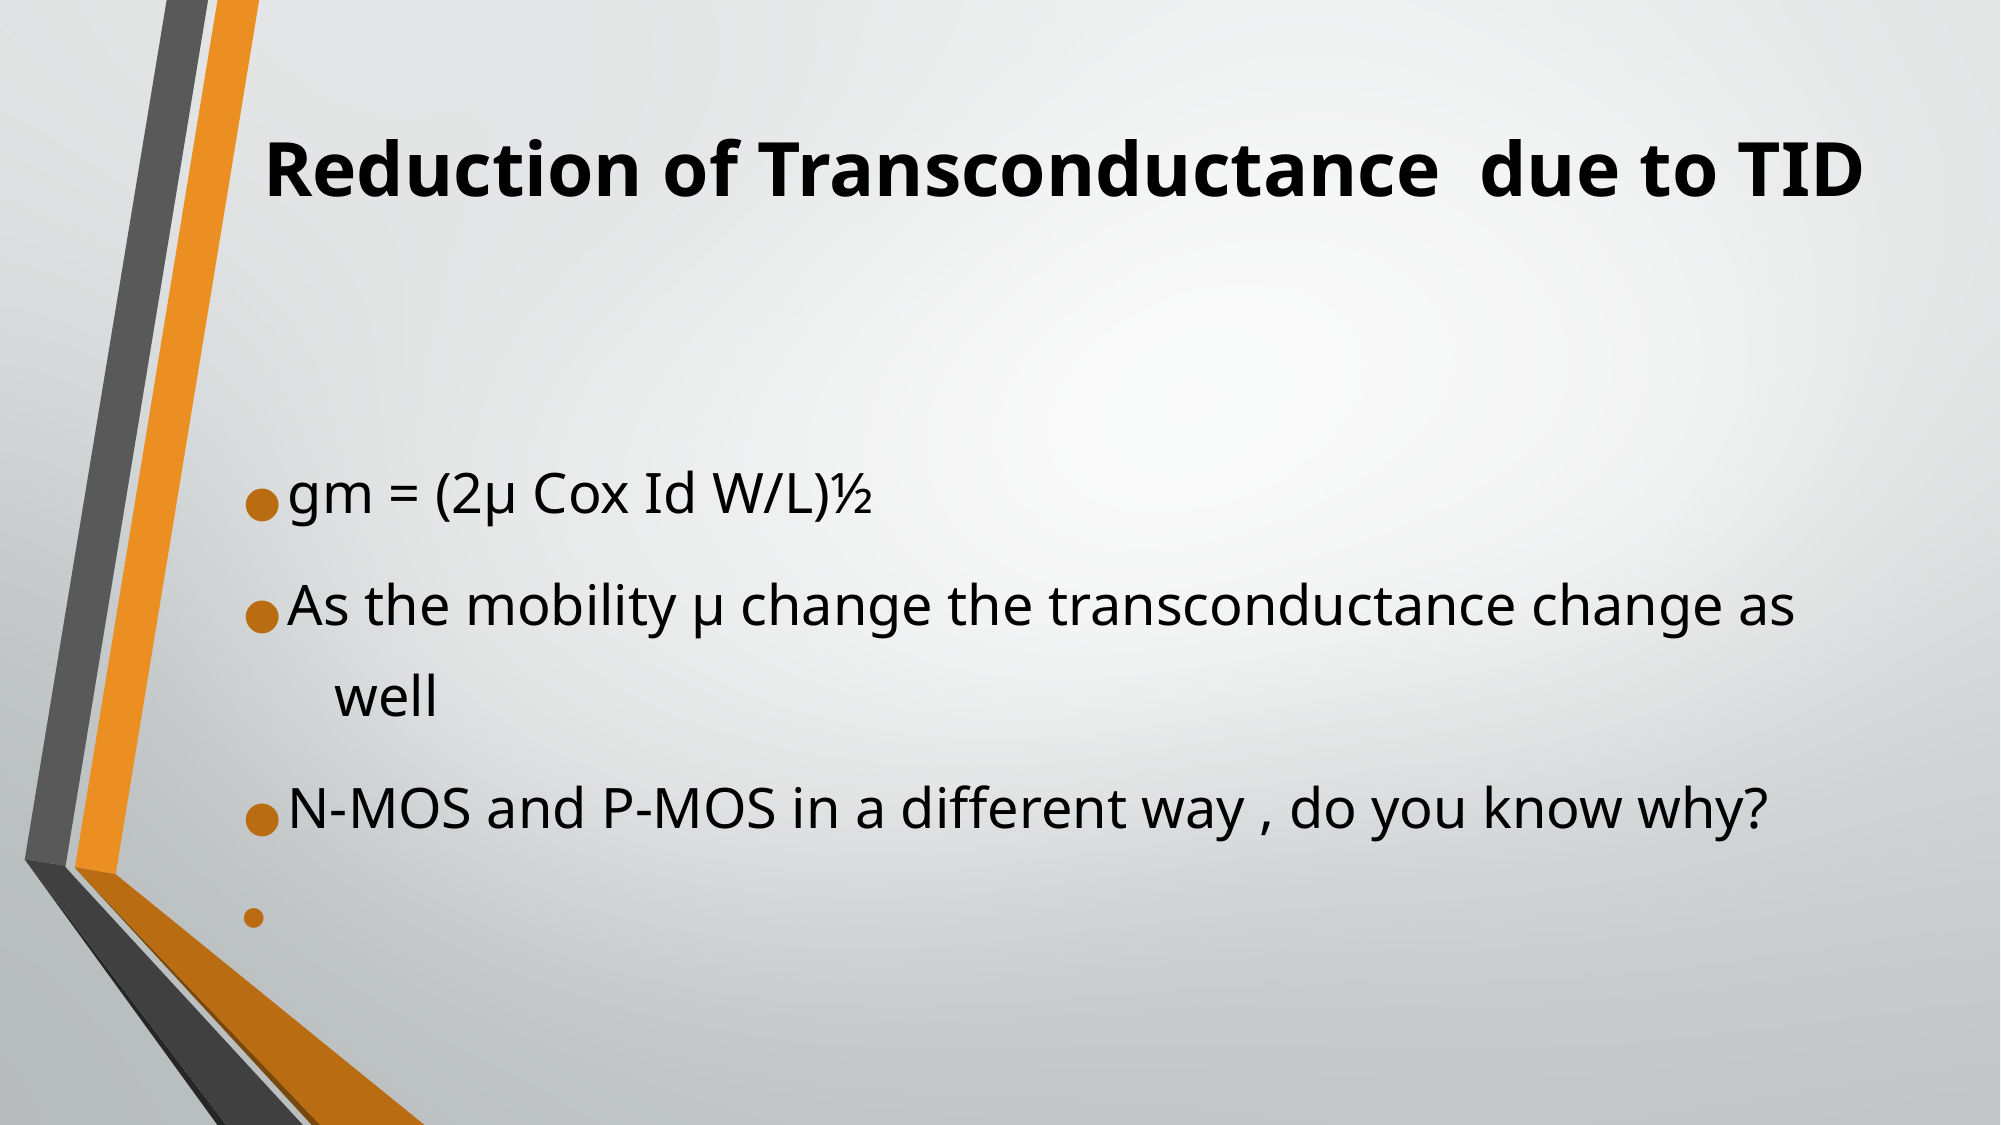

# Reduction of Transconductance due to TID
gm = (2μ Cox Id W/L)½
As the mobility μ change the transconductance change as well
N-MOS and P-MOS in a different way , do you know why?